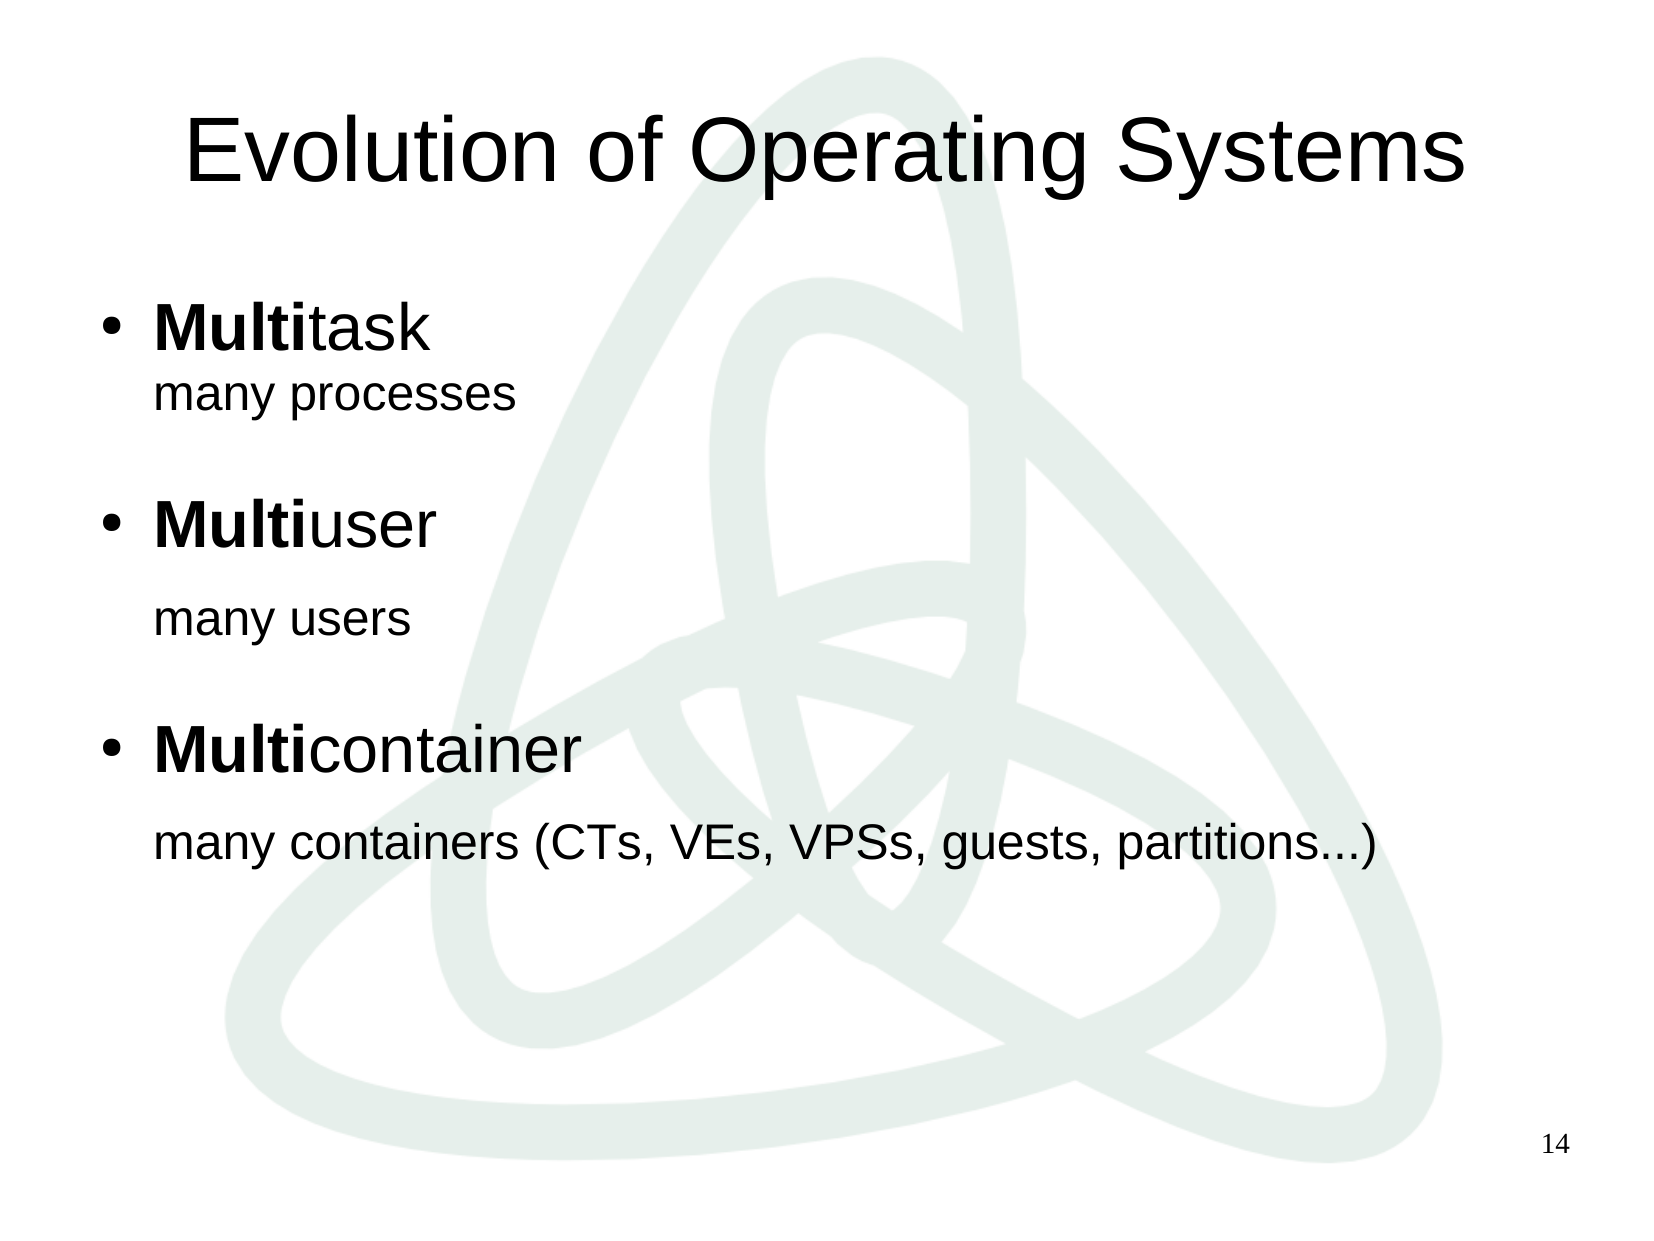

# Evolution of Operating Systems
Multitask
many processes
Multiuser
many users
Multicontainer
many containers (CTs, VEs, VPSs, guests, partitions...)